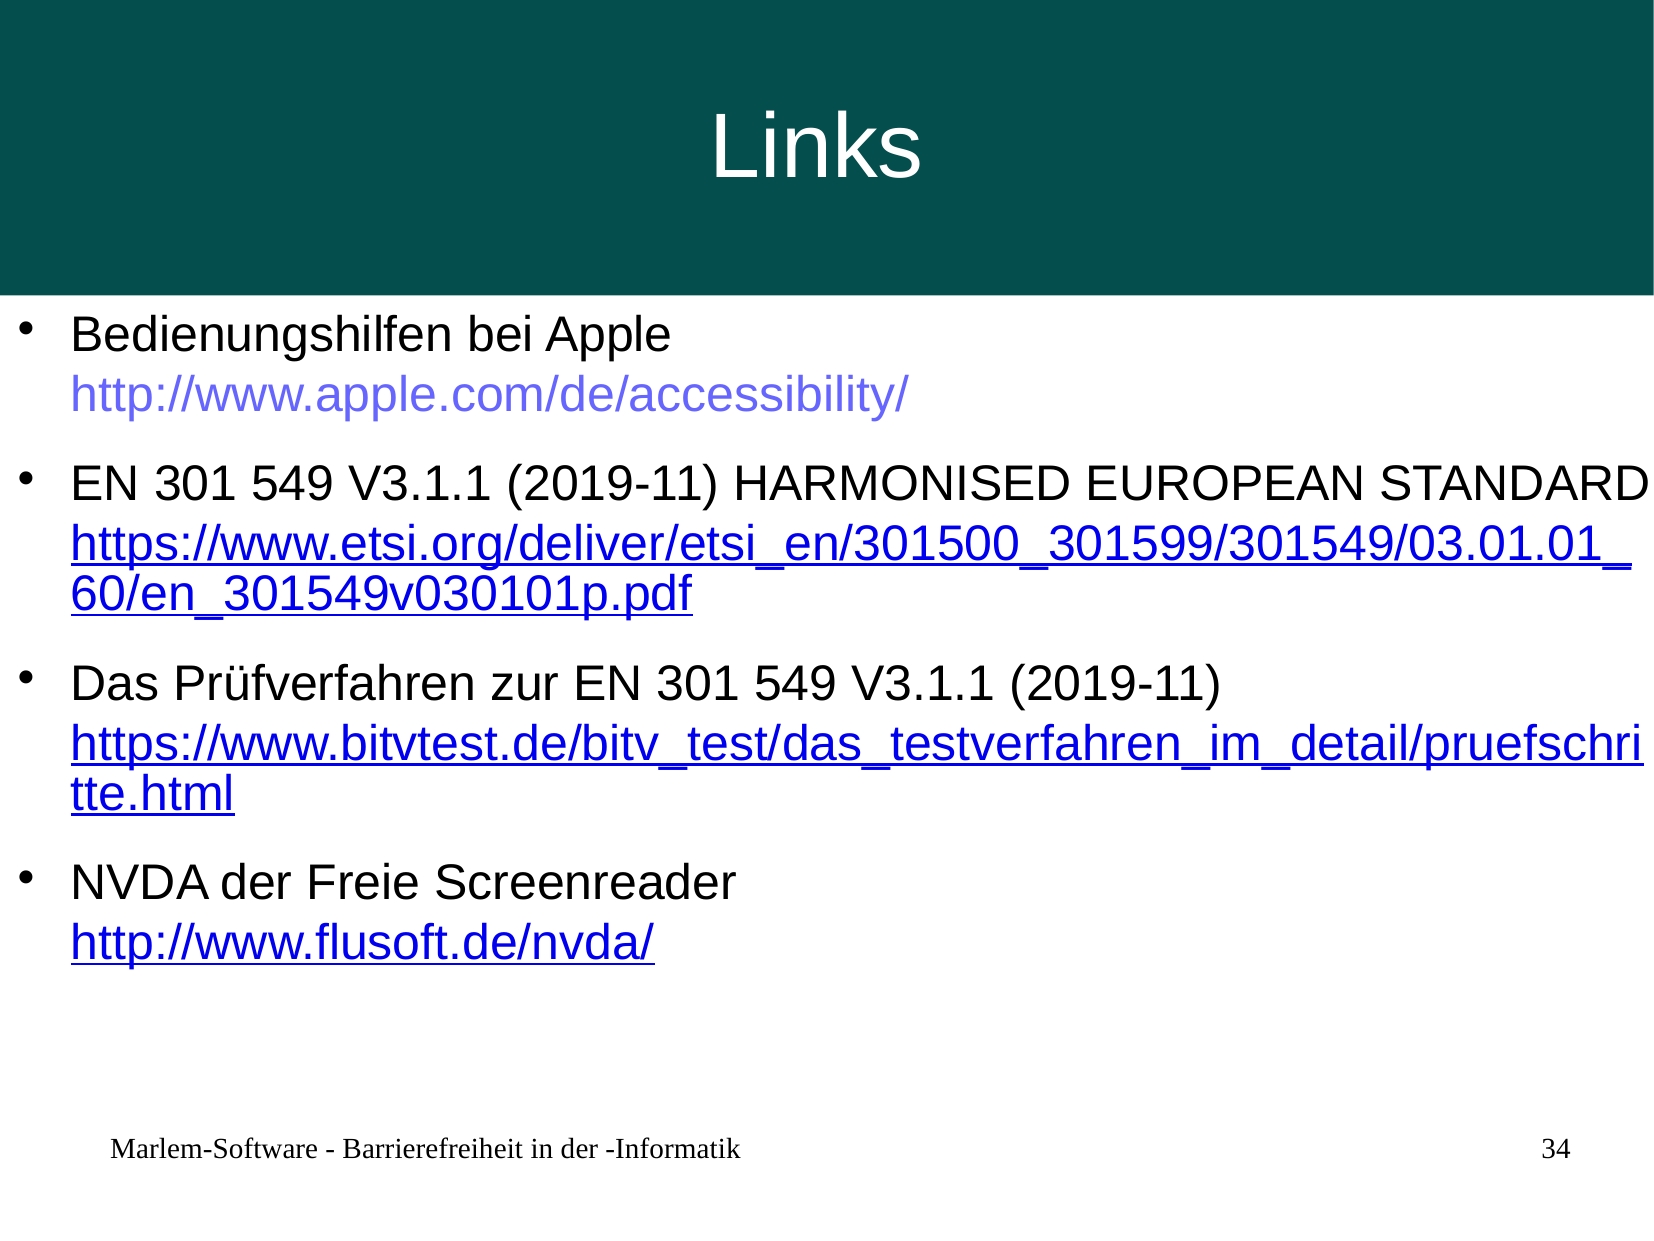

# Links
Bedienungshilfen bei Apple
http://www.apple.com/de/accessibility/
EN 301 549 V3.1.1 (2019-11) HARMONISED EUROPEAN STANDARD https://www.etsi.org/deliver/etsi_en/301500_301599/301549/03.01.01_60/en_301549v030101p.pdf
Das Prüfverfahren zur EN 301 549 V3.1.1 (2019-11)
https://www.bitvtest.de/bitv_test/das_testverfahren_im_detail/pruefschritte.html
NVDA der Freie Screenreader
http://www.flusoft.de/nvda/
Marlem-Software - Barrierefreiheit in der -Informatik
34